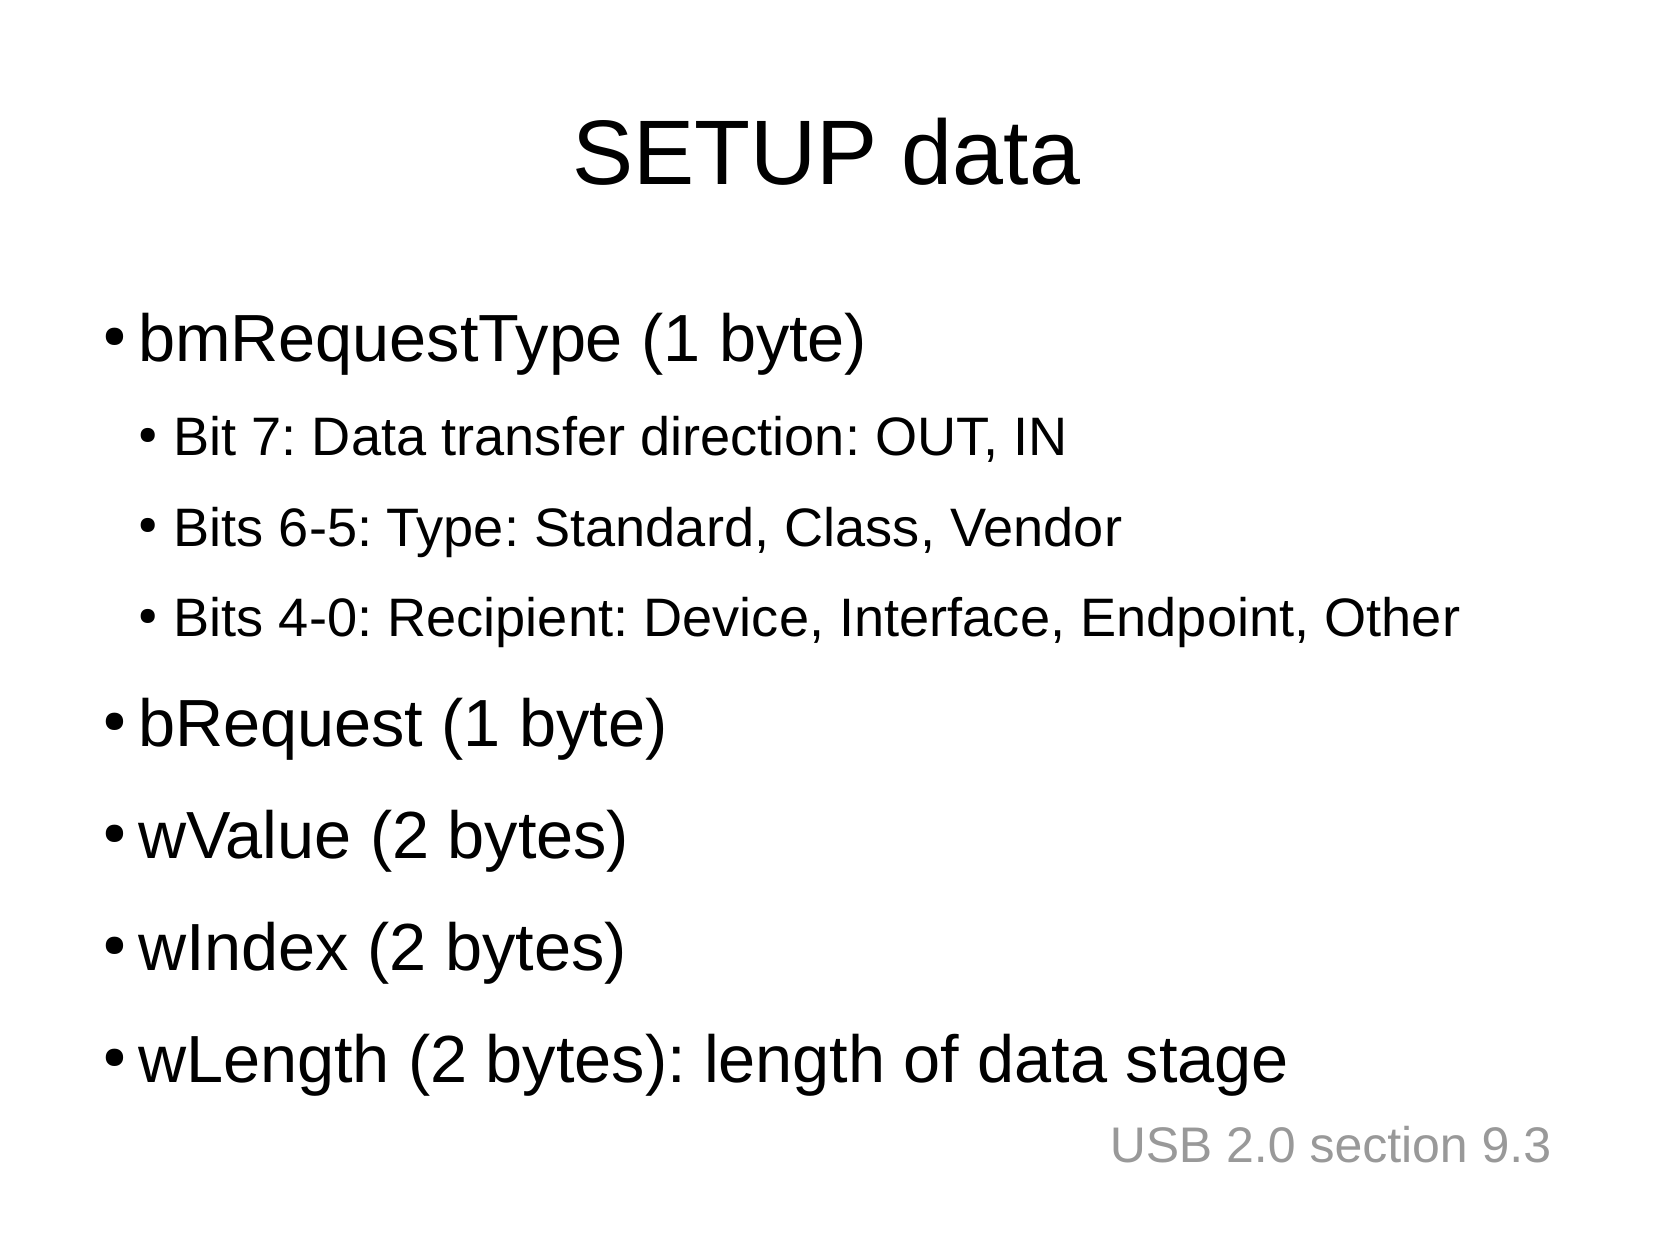

# SETUP data
bmRequestType (1 byte)
Bit 7: Data transfer direction: OUT, IN
Bits 6-5: Type: Standard, Class, Vendor
Bits 4-0: Recipient: Device, Interface, Endpoint, Other
bRequest (1 byte)
wValue (2 bytes)
wIndex (2 bytes)
wLength (2 bytes): length of data stage
USB 2.0 section 9.3